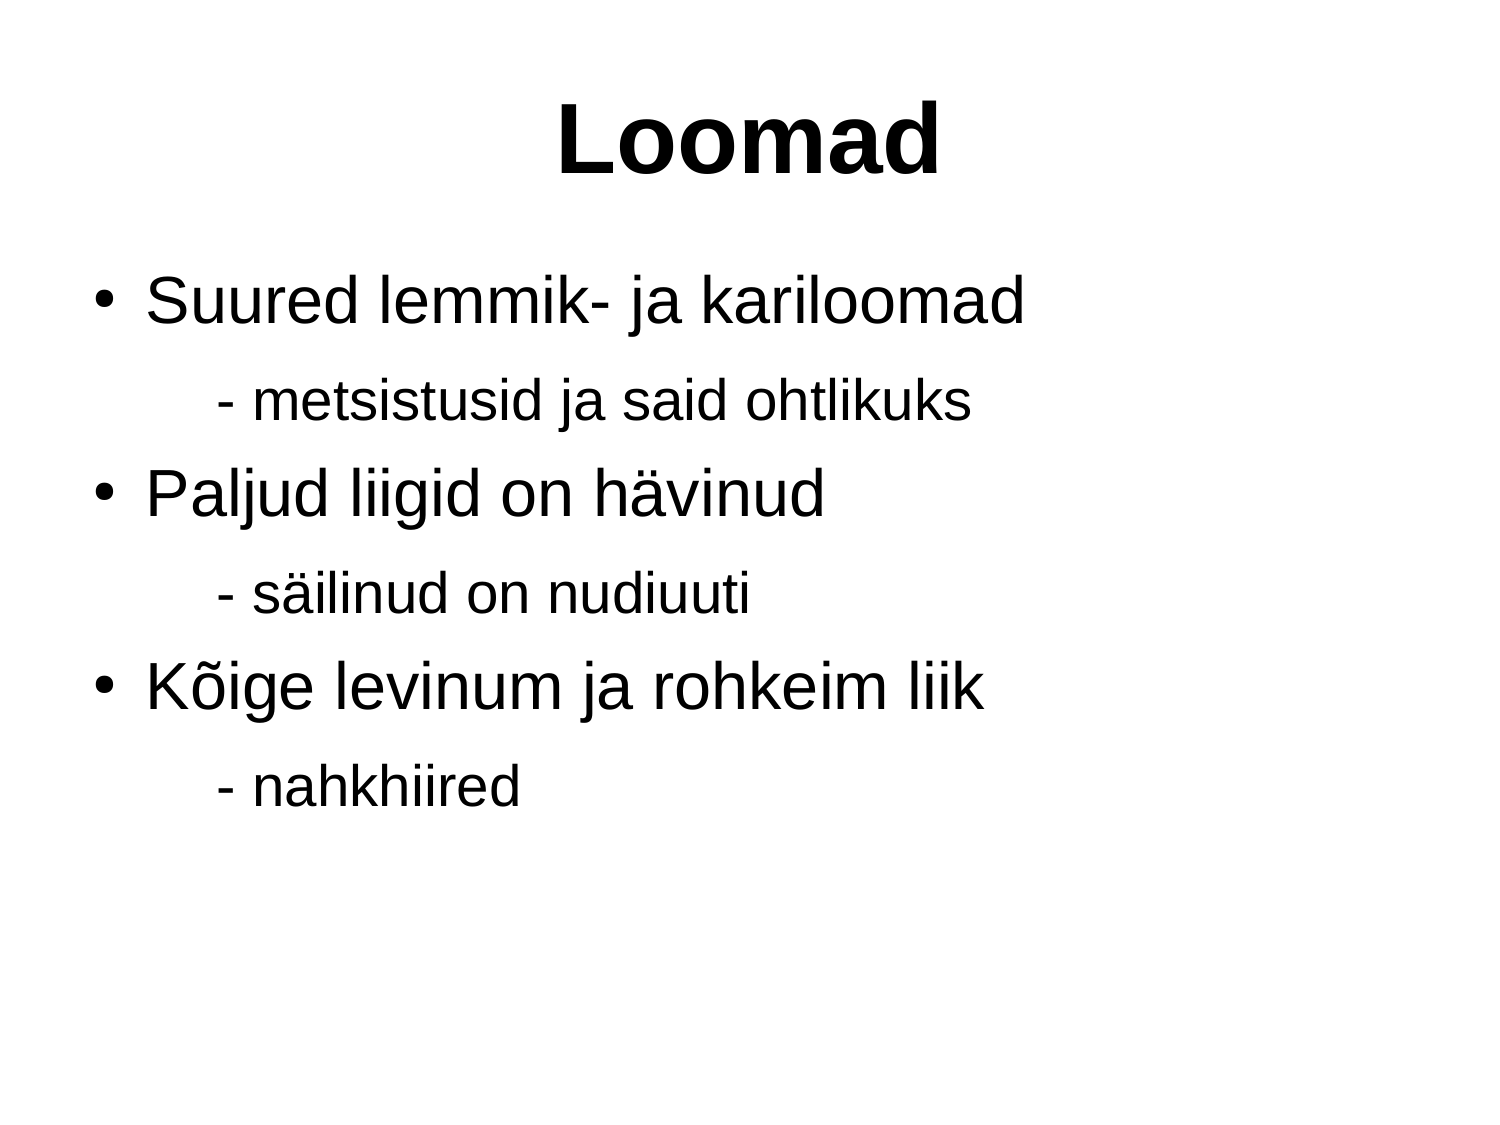

# Loomad
Suured lemmik- ja kariloomad
- metsistusid ja said ohtlikuks
Paljud liigid on hävinud
- säilinud on nudiuuti
Kõige levinum ja rohkeim liik
- nahkhiired